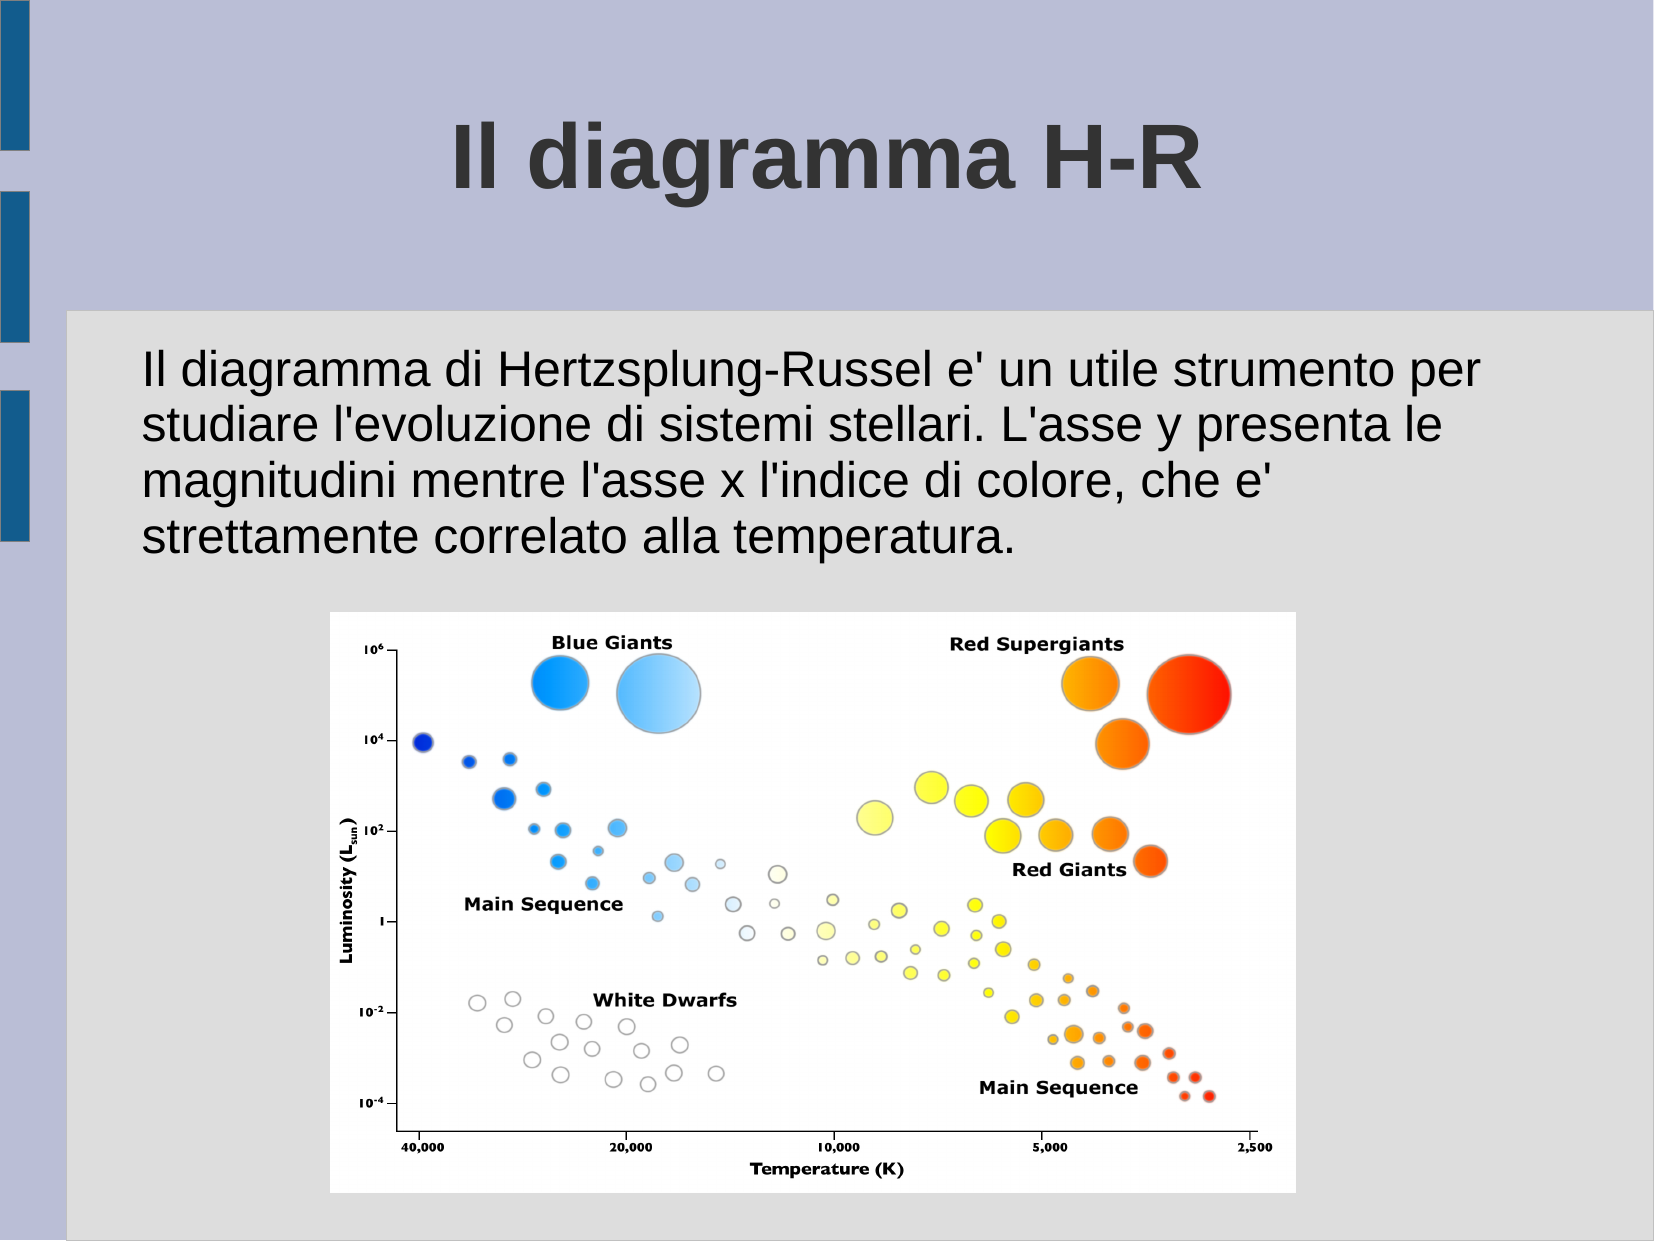

# Il diagramma H-R
Il diagramma di Hertzsplung-Russel e' un utile strumento per studiare l'evoluzione di sistemi stellari. L'asse y presenta le magnitudini mentre l'asse x l'indice di colore, che e' strettamente correlato alla temperatura.